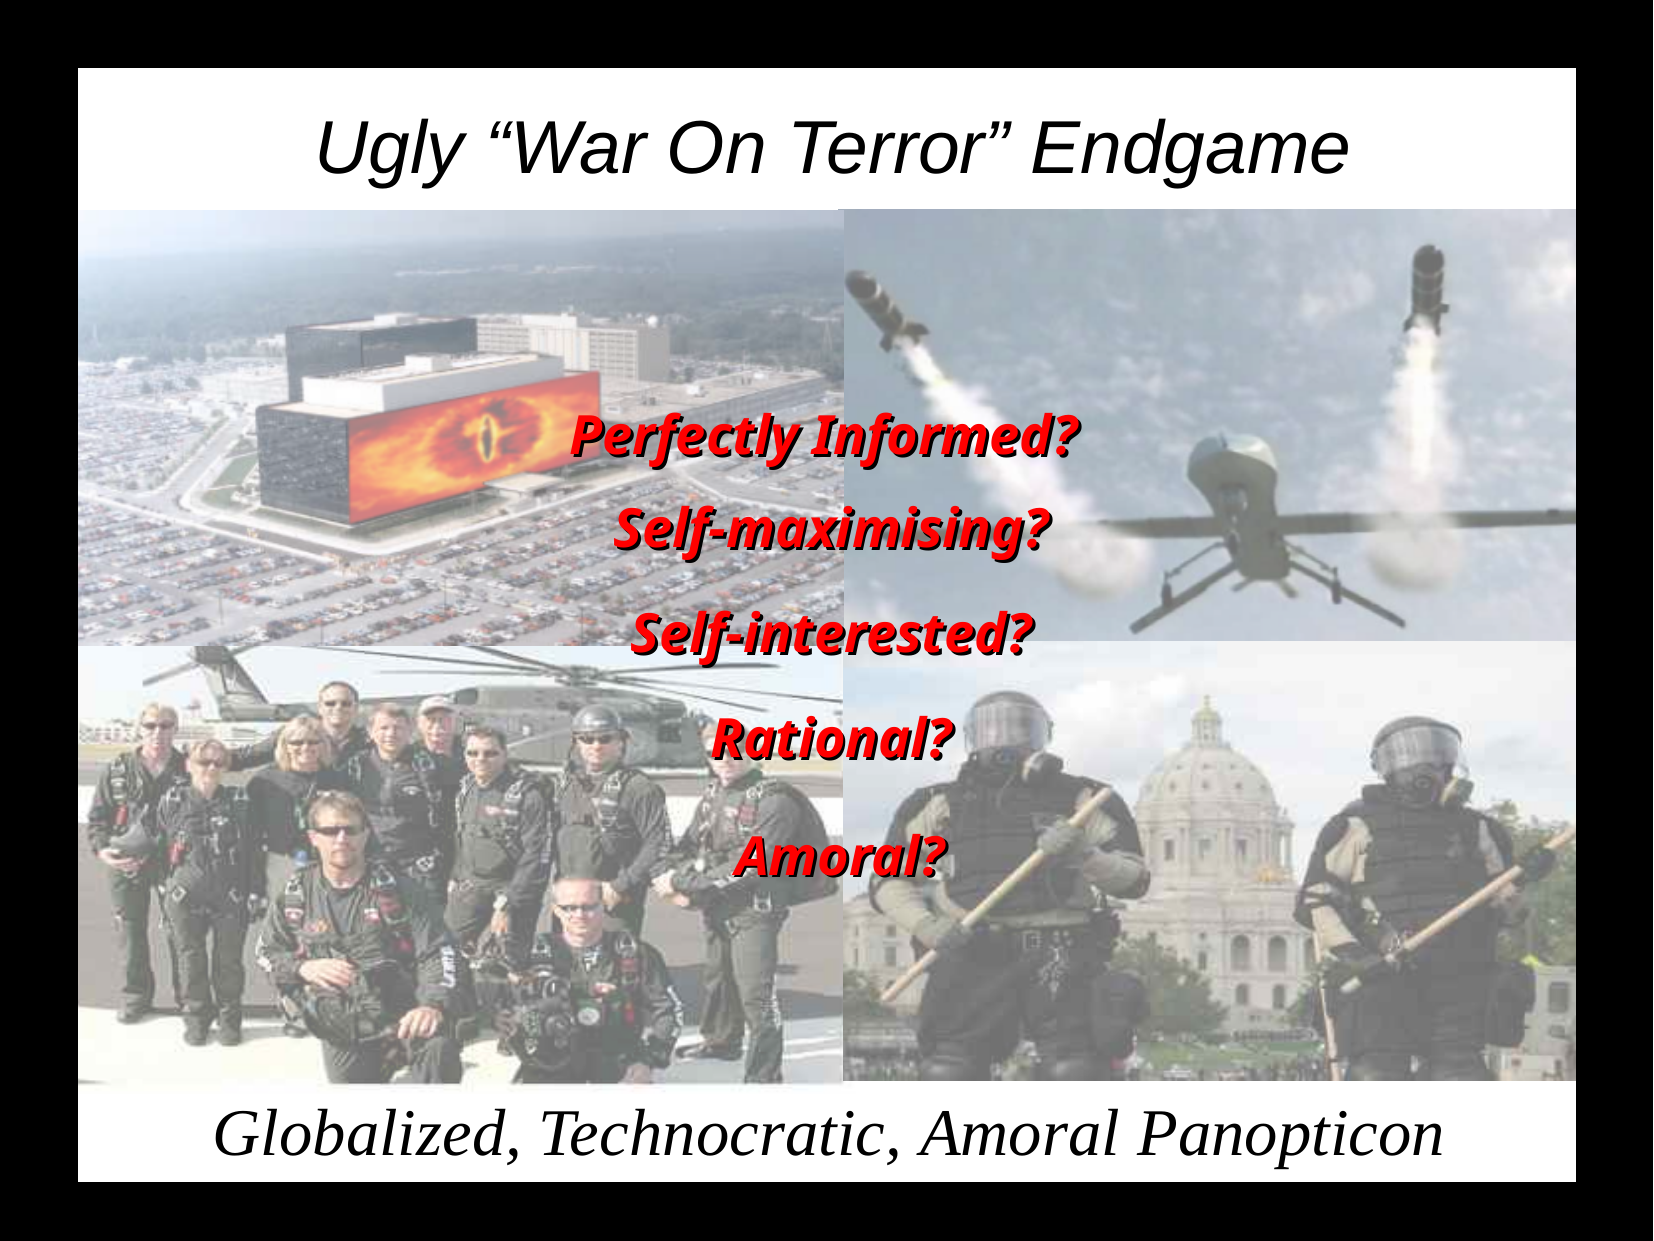

Ugly “War On Terror” Endgame
Self-maximising?
Self-interested?
Rational?
Perfectly Informed?
Amoral?
Globalized, Technocratic, Amoral Panopticon